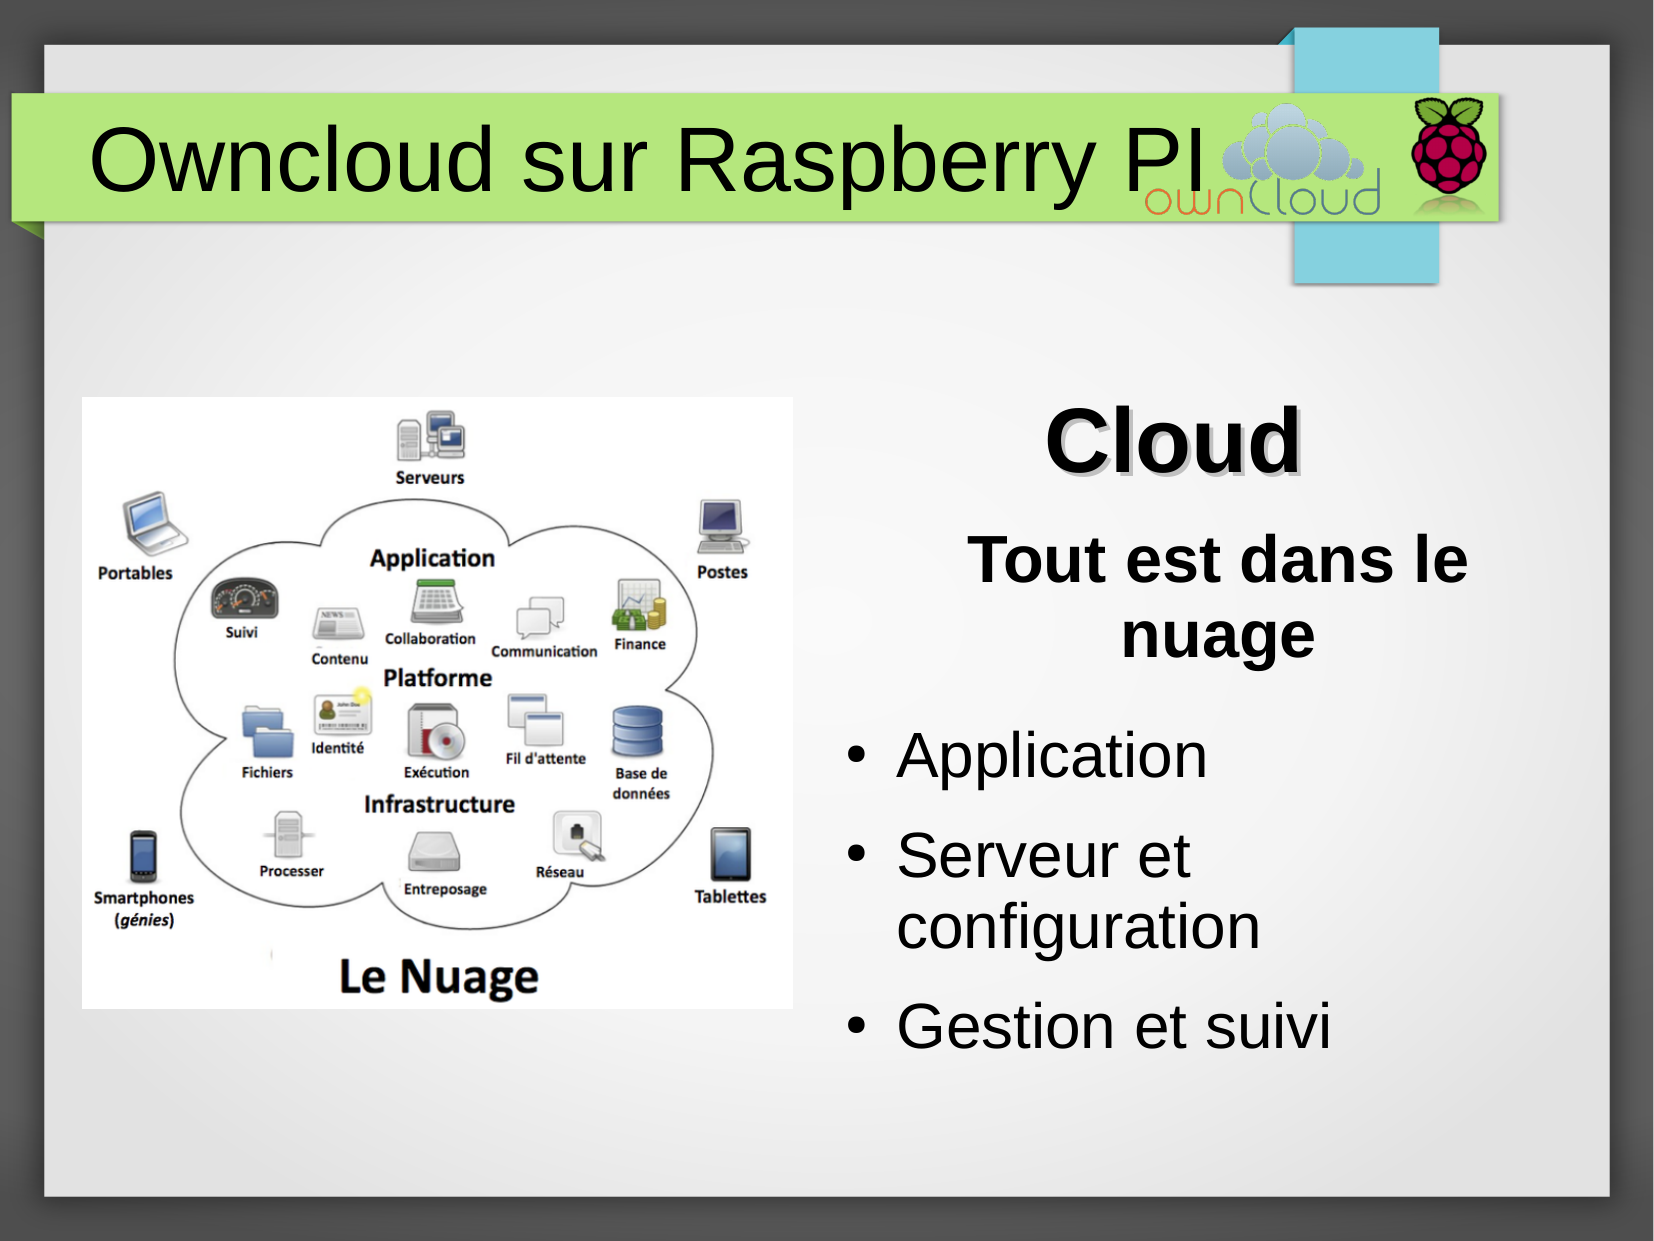

# Owncloud sur Raspberry PI
Cloud
Tout est dans le nuage
Application
Serveur et configuration
Gestion et suivi